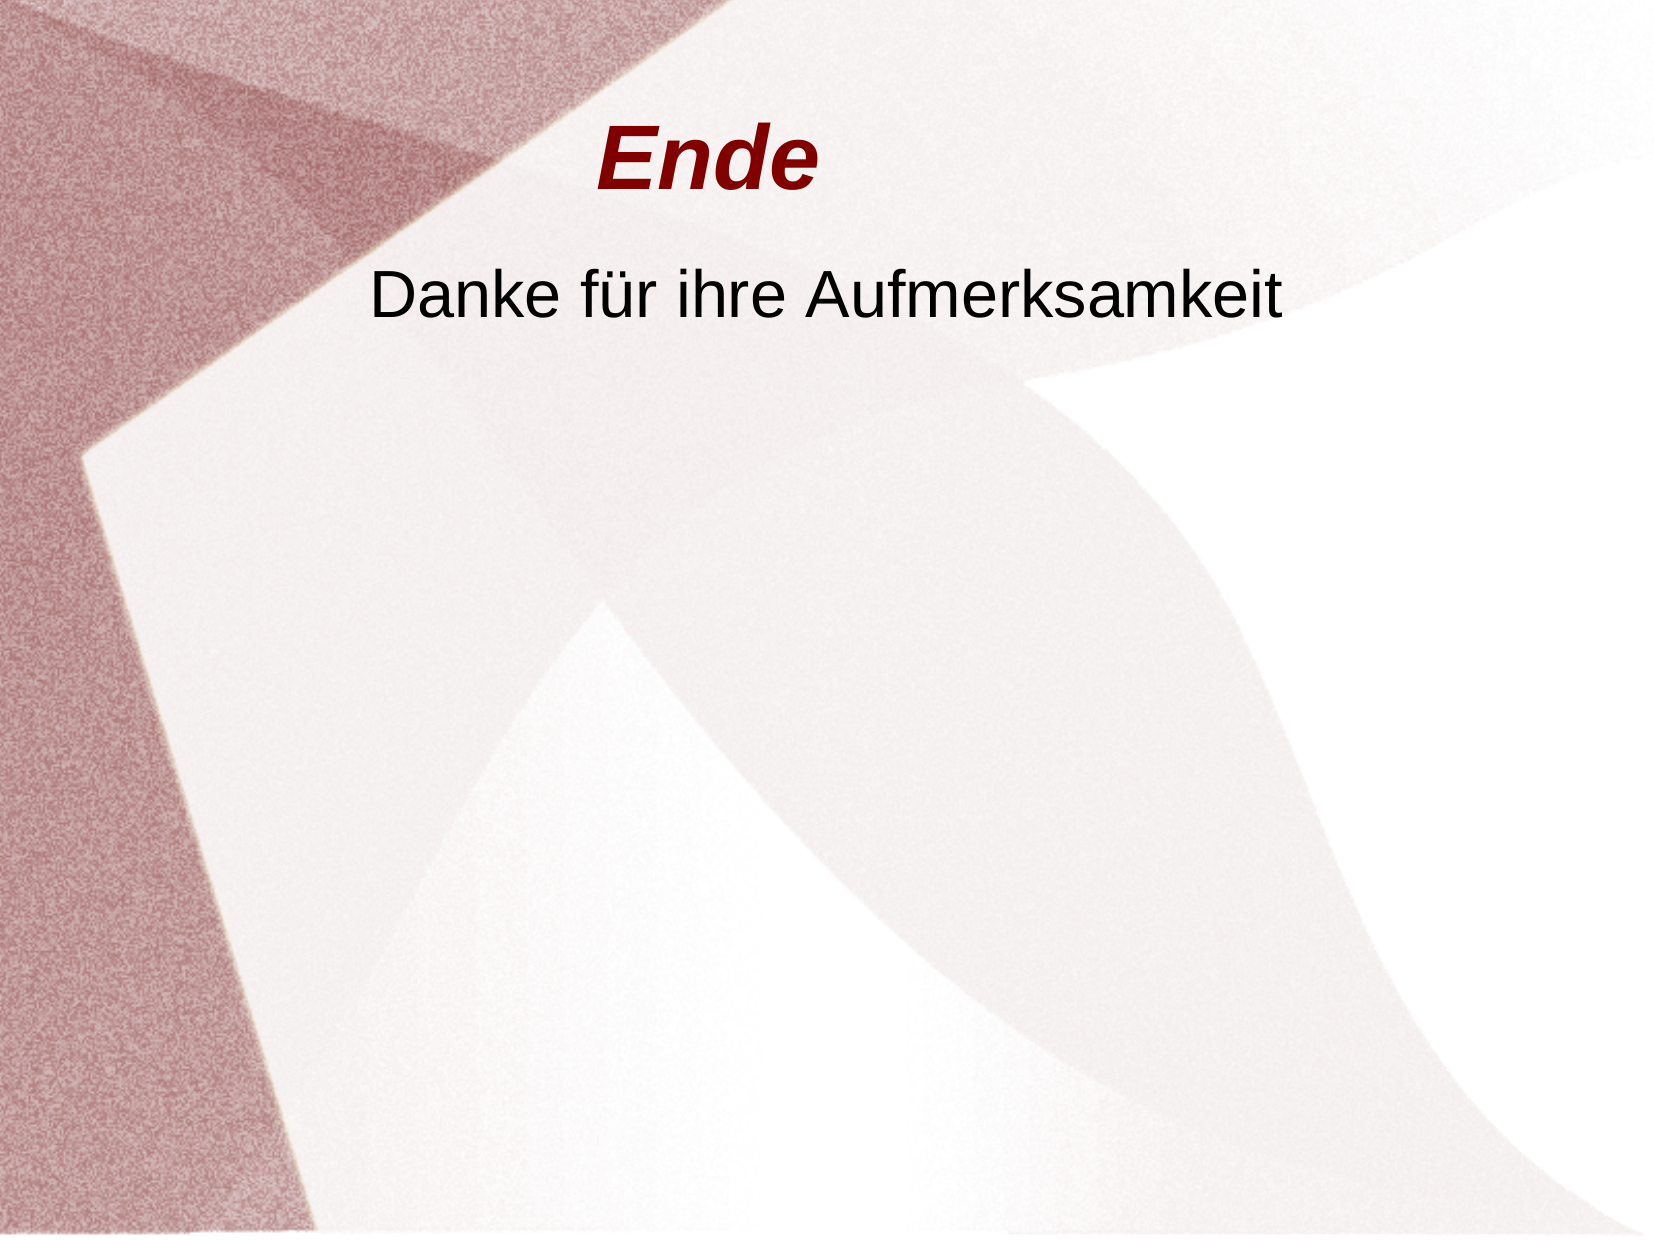

# Ende
Danke für ihre Aufmerksamkeit
Quellen: www.zdf.de / www.rp-online.de / www.bpb.de / www.hamburg-zwei.de